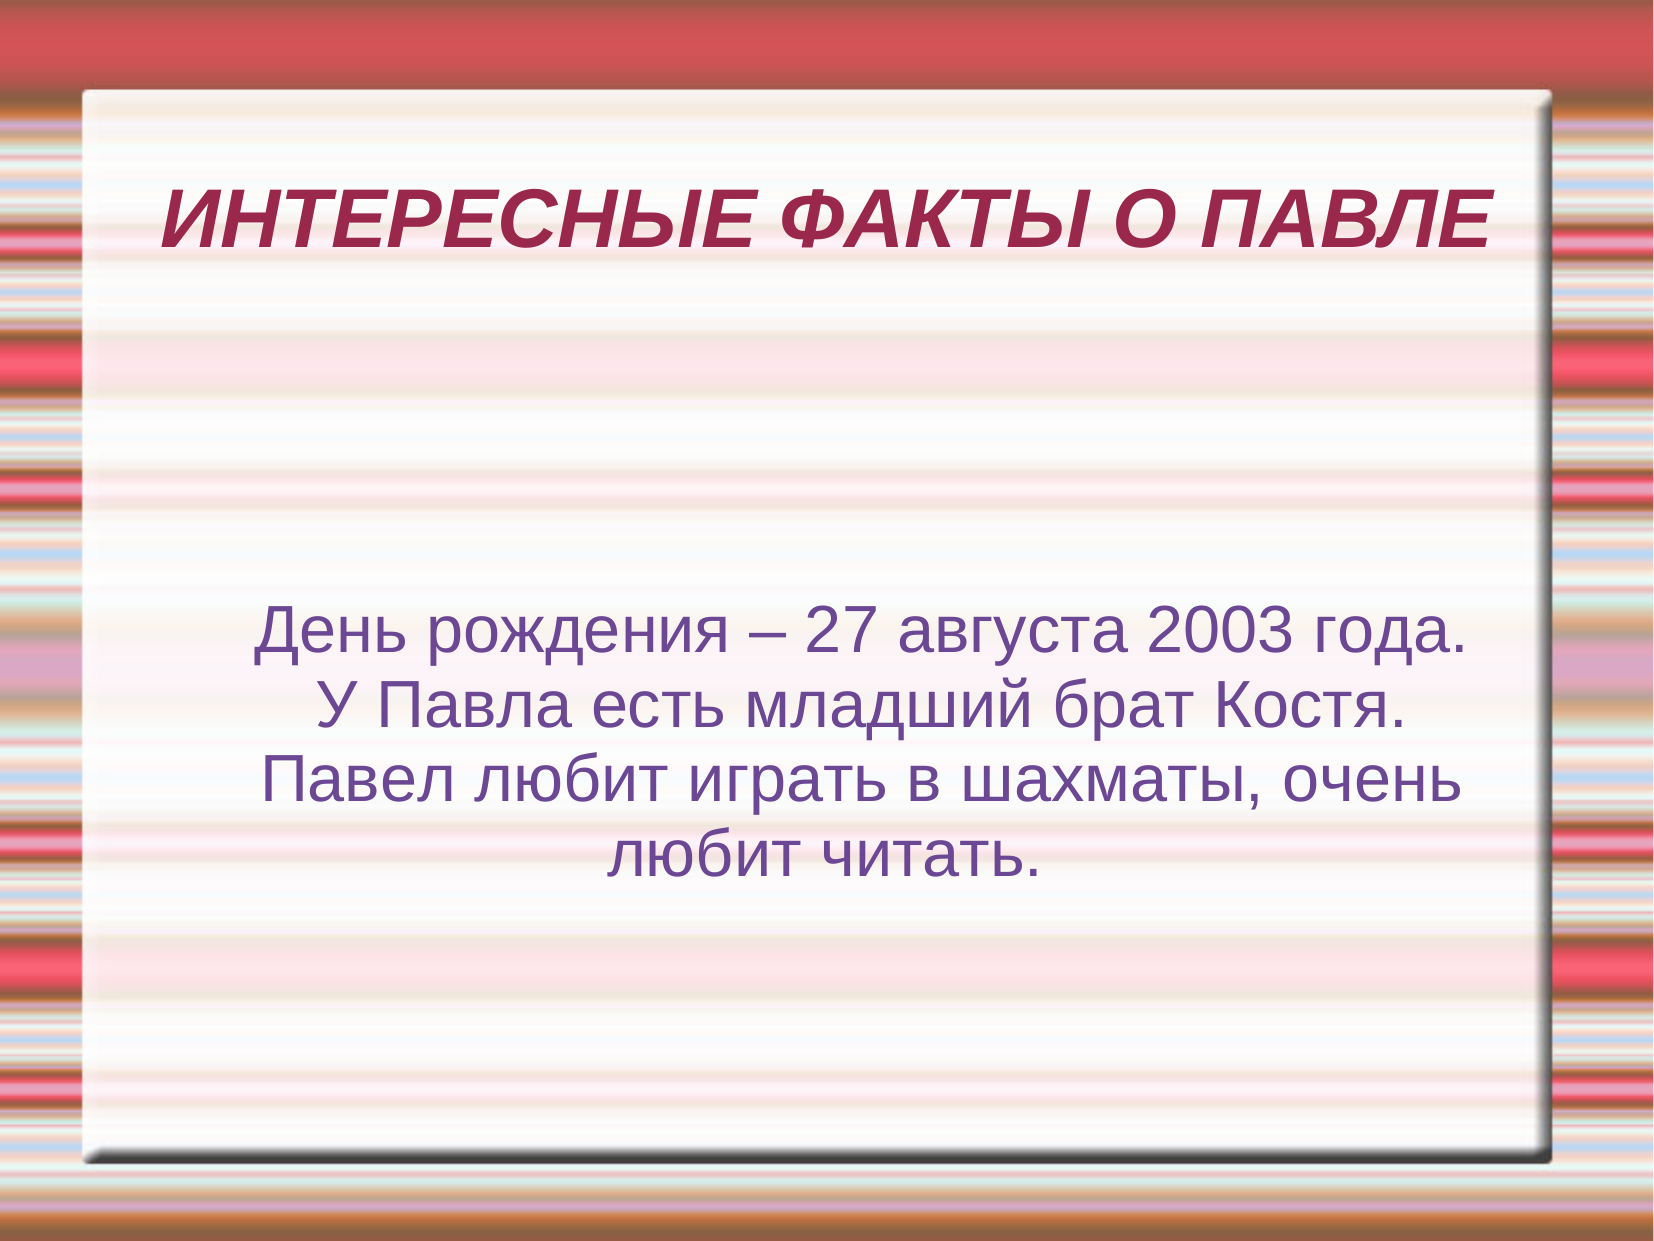

# ИНТЕРЕСНЫЕ ФАКТЫ О ПАВЛЕ
День рождения – 27 августа 2003 года.
У Павла есть младший брат Костя.
Павел любит играть в шахматы, очень любит читать.